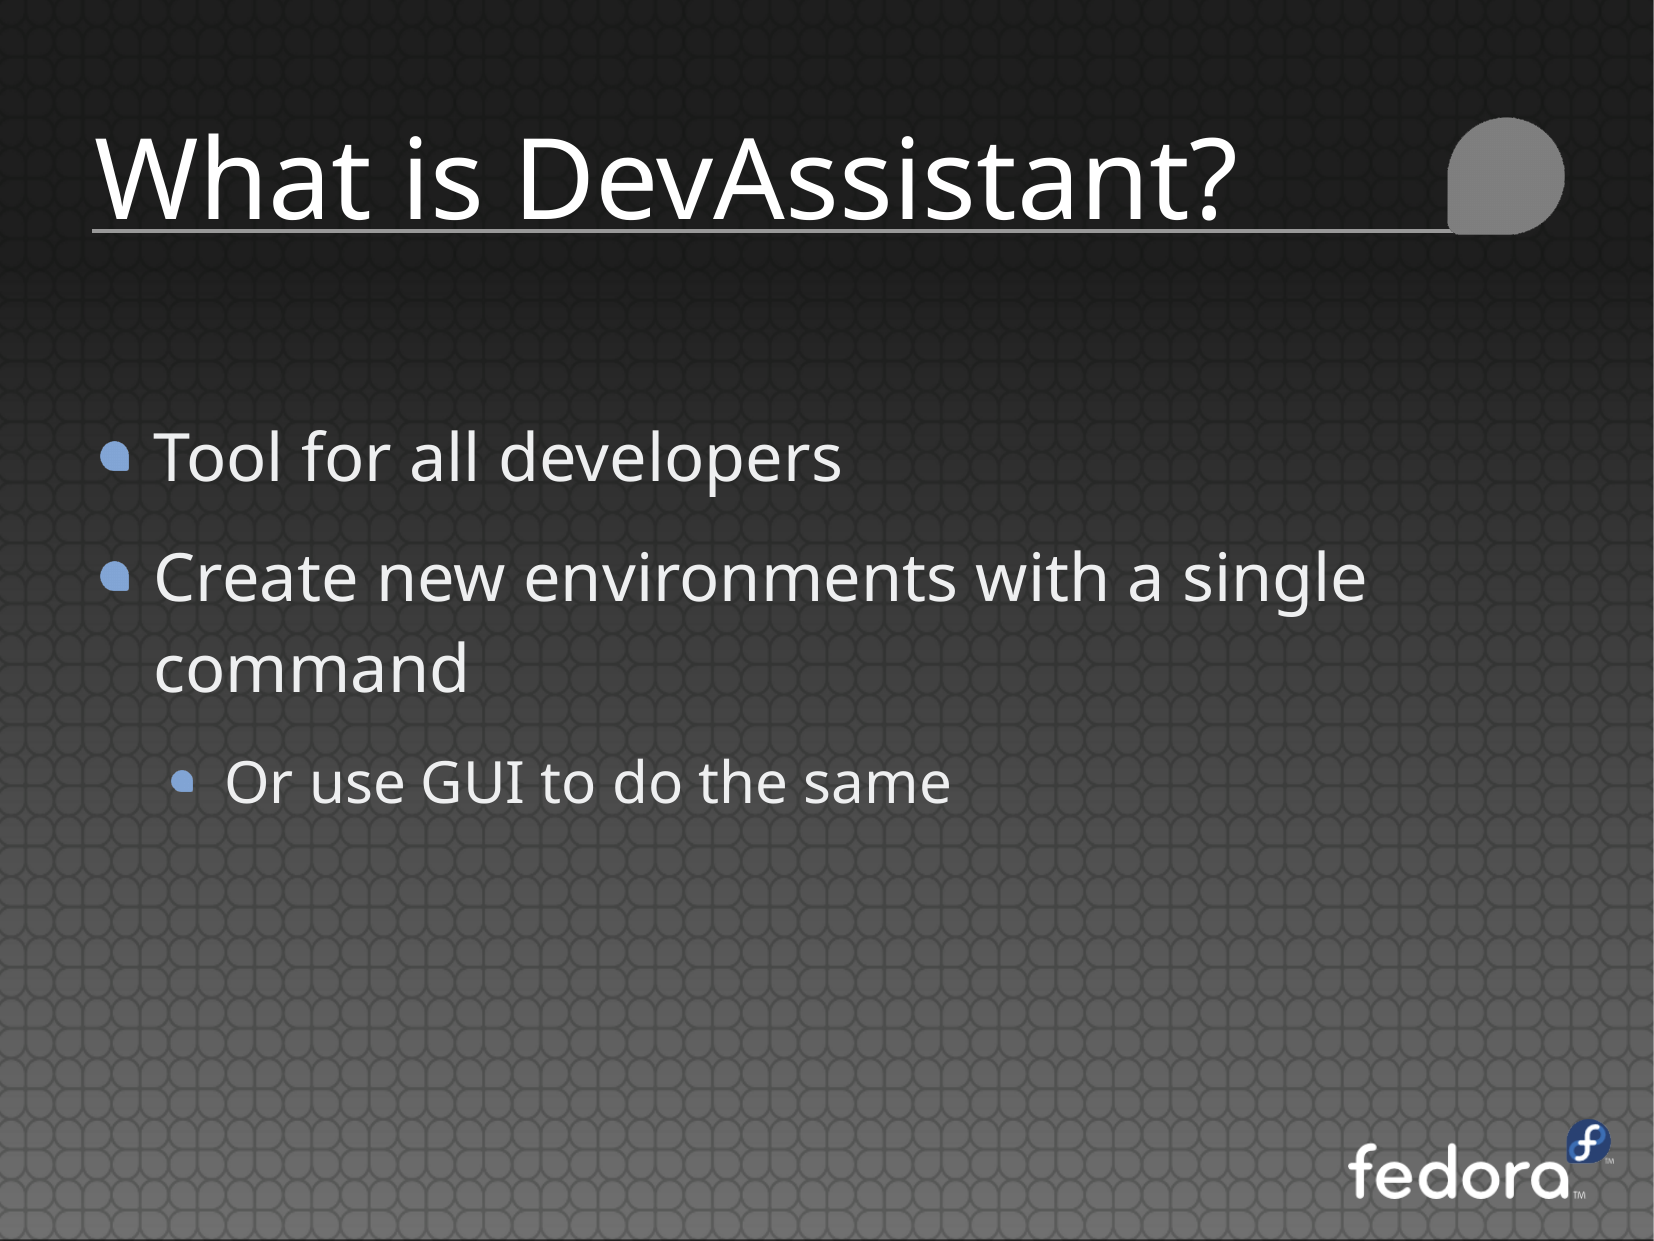

What is DevAssistant?
# Tool for all developers
Create new environments with a single command
Or use GUI to do the same